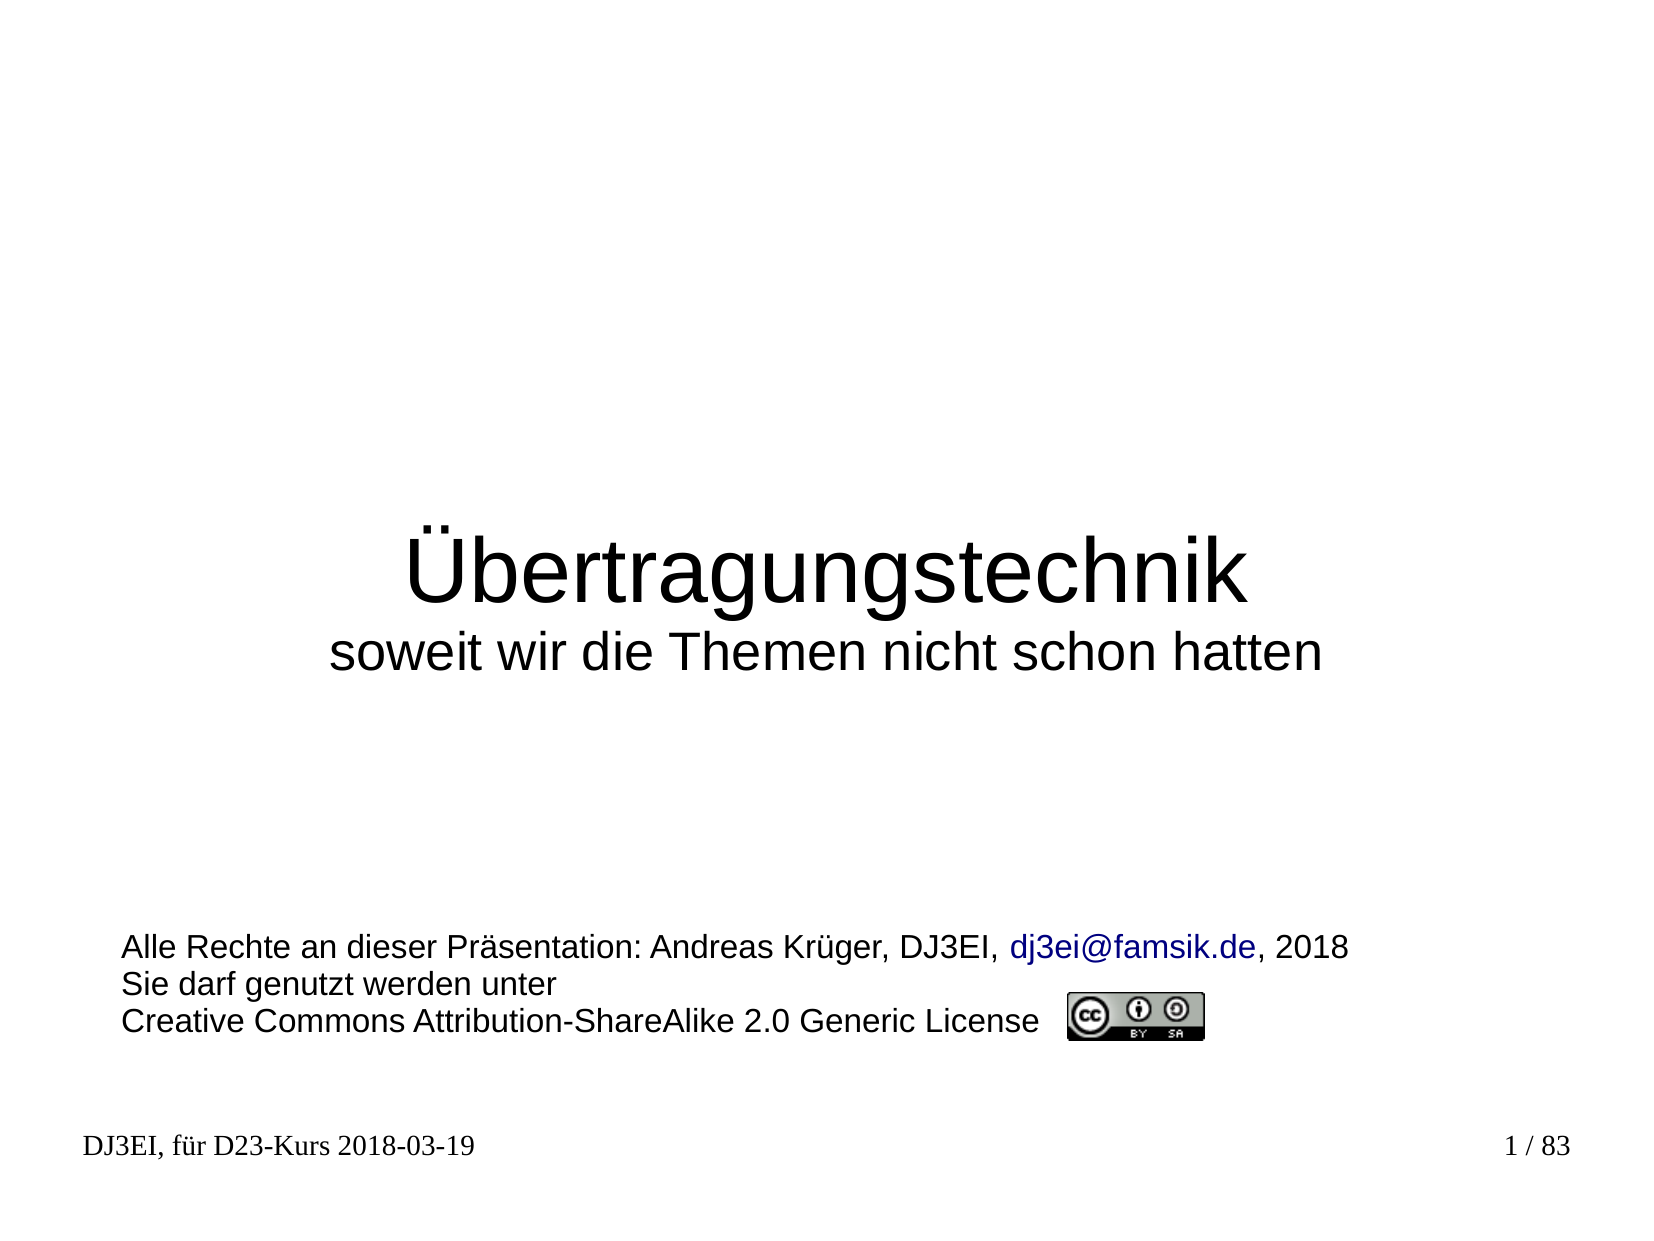

# Übertragungstechnik soweit wir die Themen nicht schon hatten
Alle Rechte an dieser Präsentation: Andreas Krüger, DJ3EI, dj3ei@famsik.de, 2018
Sie darf genutzt werden unter
Creative Commons Attribution-ShareAlike 2.0 Generic License
1